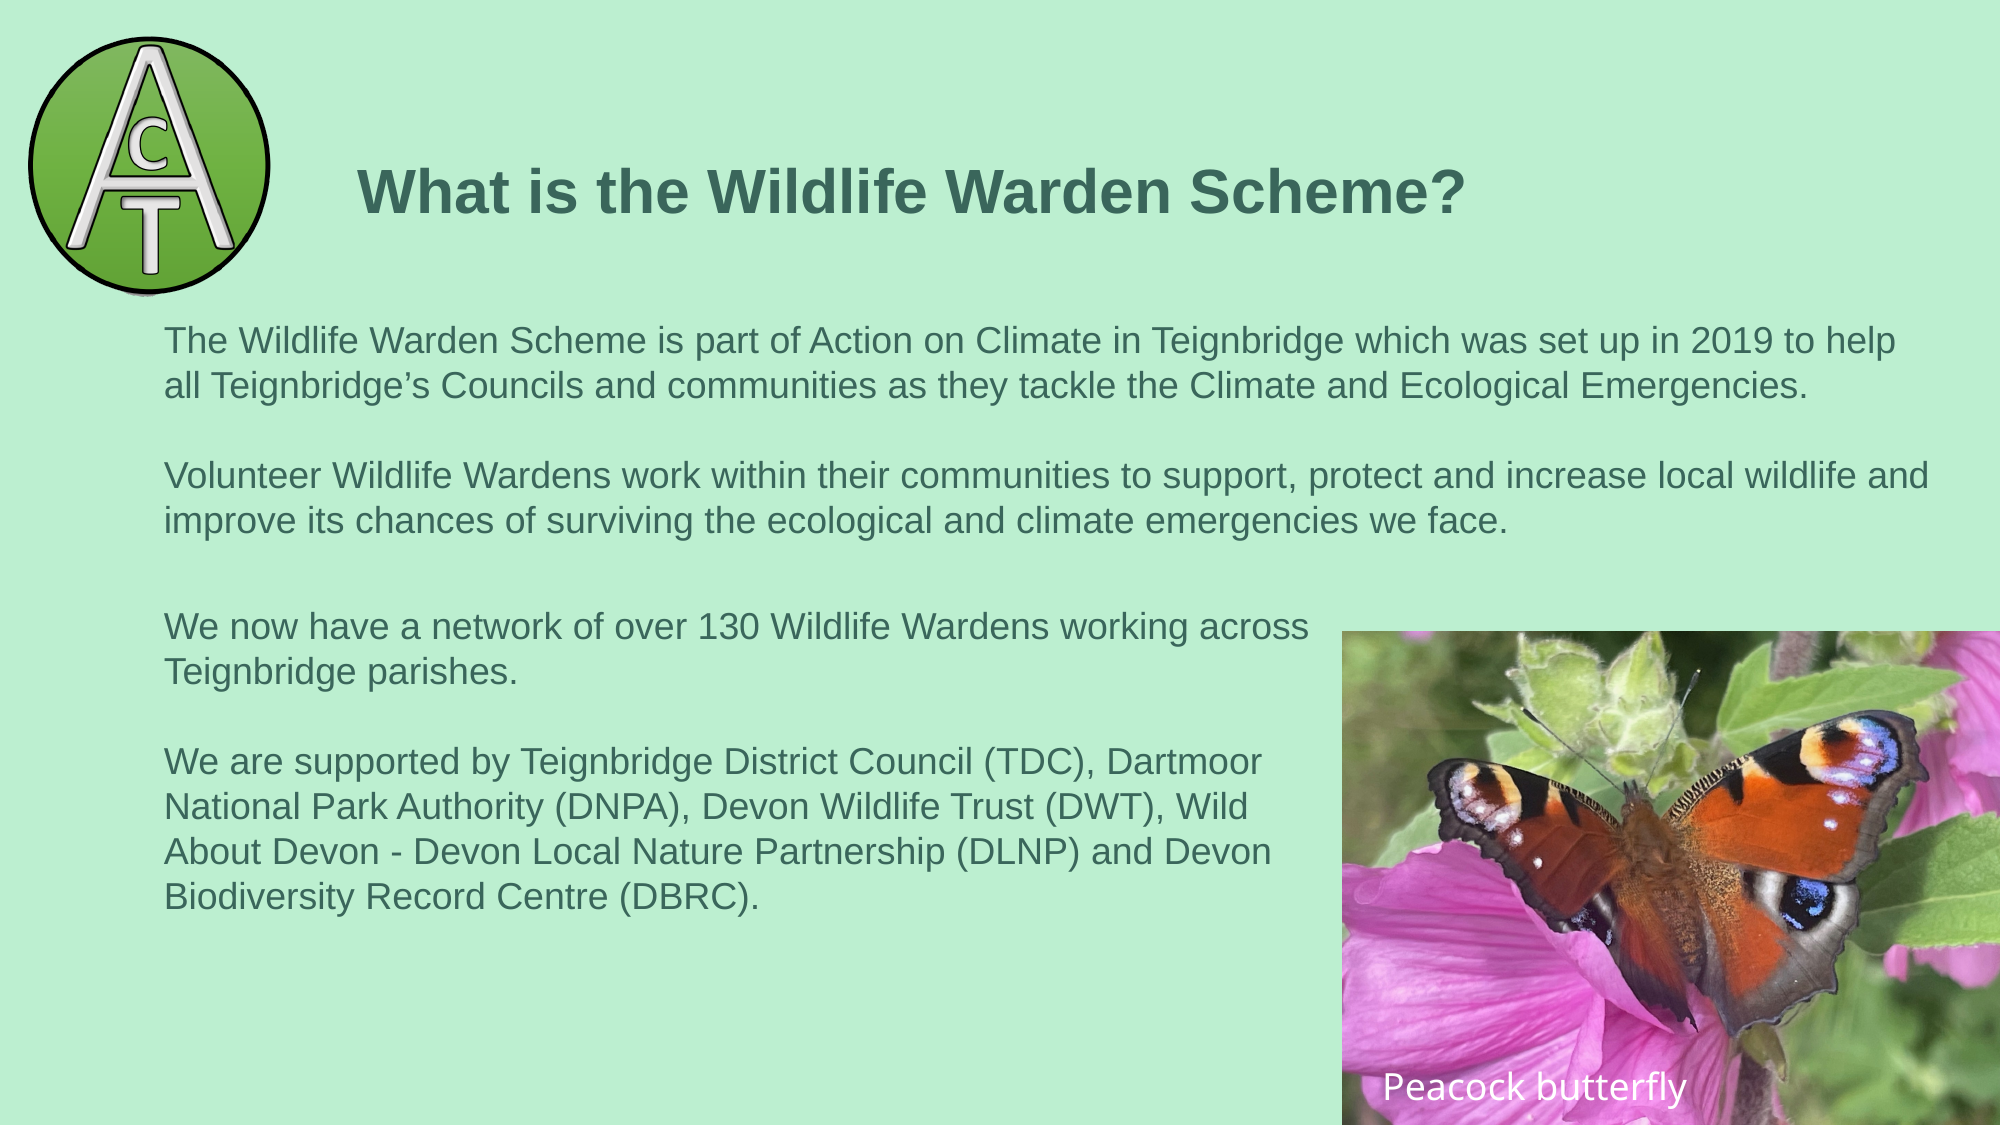

# What is the Wildlife Warden Scheme?
The Wildlife Warden Scheme is part of Action on Climate in Teignbridge which was set up in 2019 to help all Teignbridge’s Councils and communities as they tackle the Climate and Ecological Emergencies.
Volunteer Wildlife Wardens work within their communities to support, protect and increase local wildlife and improve its chances of surviving the ecological and climate emergencies we face.
We now have a network of over 130 Wildlife Wardens working across Teignbridge parishes.
We are supported by Teignbridge District Council (TDC), Dartmoor National Park Authority (DNPA), Devon Wildlife Trust (DWT), Wild About Devon - Devon Local Nature Partnership (DLNP) and Devon Biodiversity Record Centre (DBRC).
Peacock butterfly